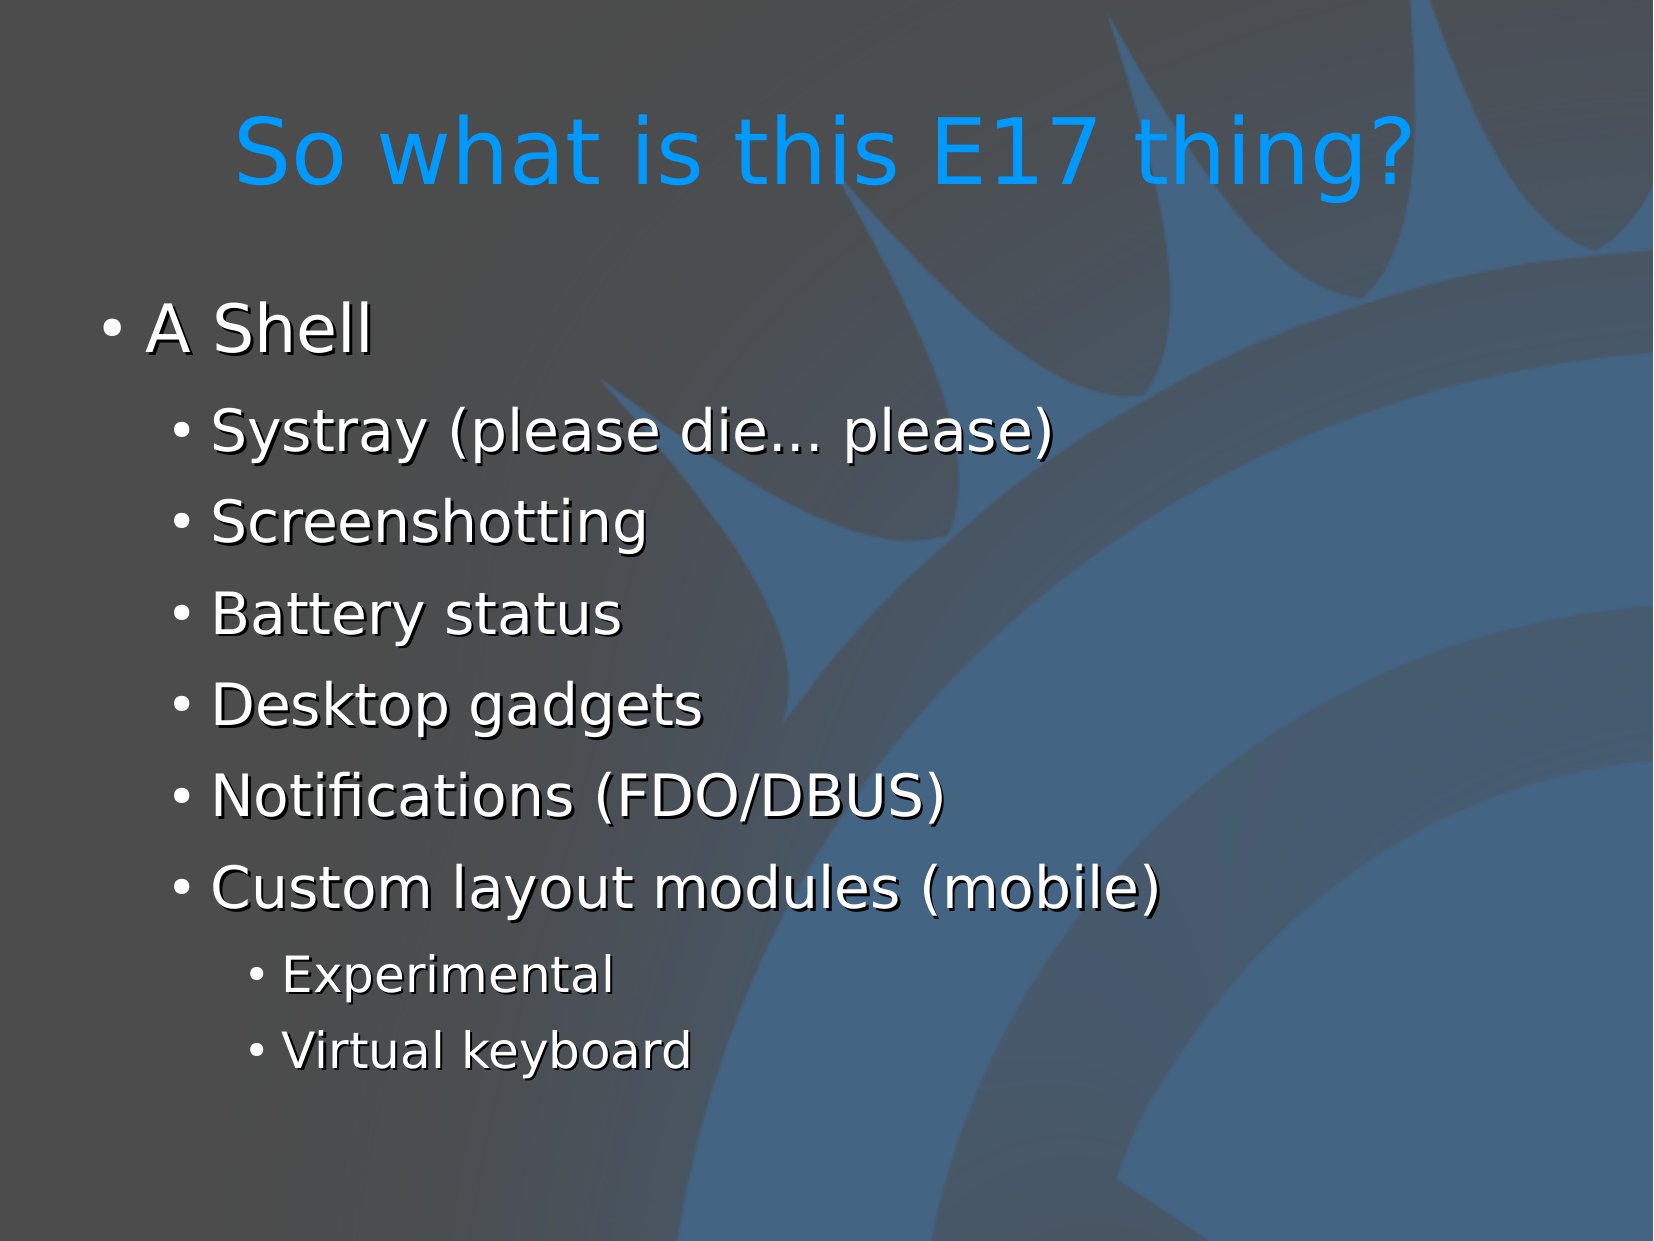

# So what is this E17 thing?
 A Shell
 Systray (please die... please)
 Screenshotting
 Battery status
 Desktop gadgets
 Notifications (FDO/DBUS)
 Custom layout modules (mobile)
 Experimental
 Virtual keyboard